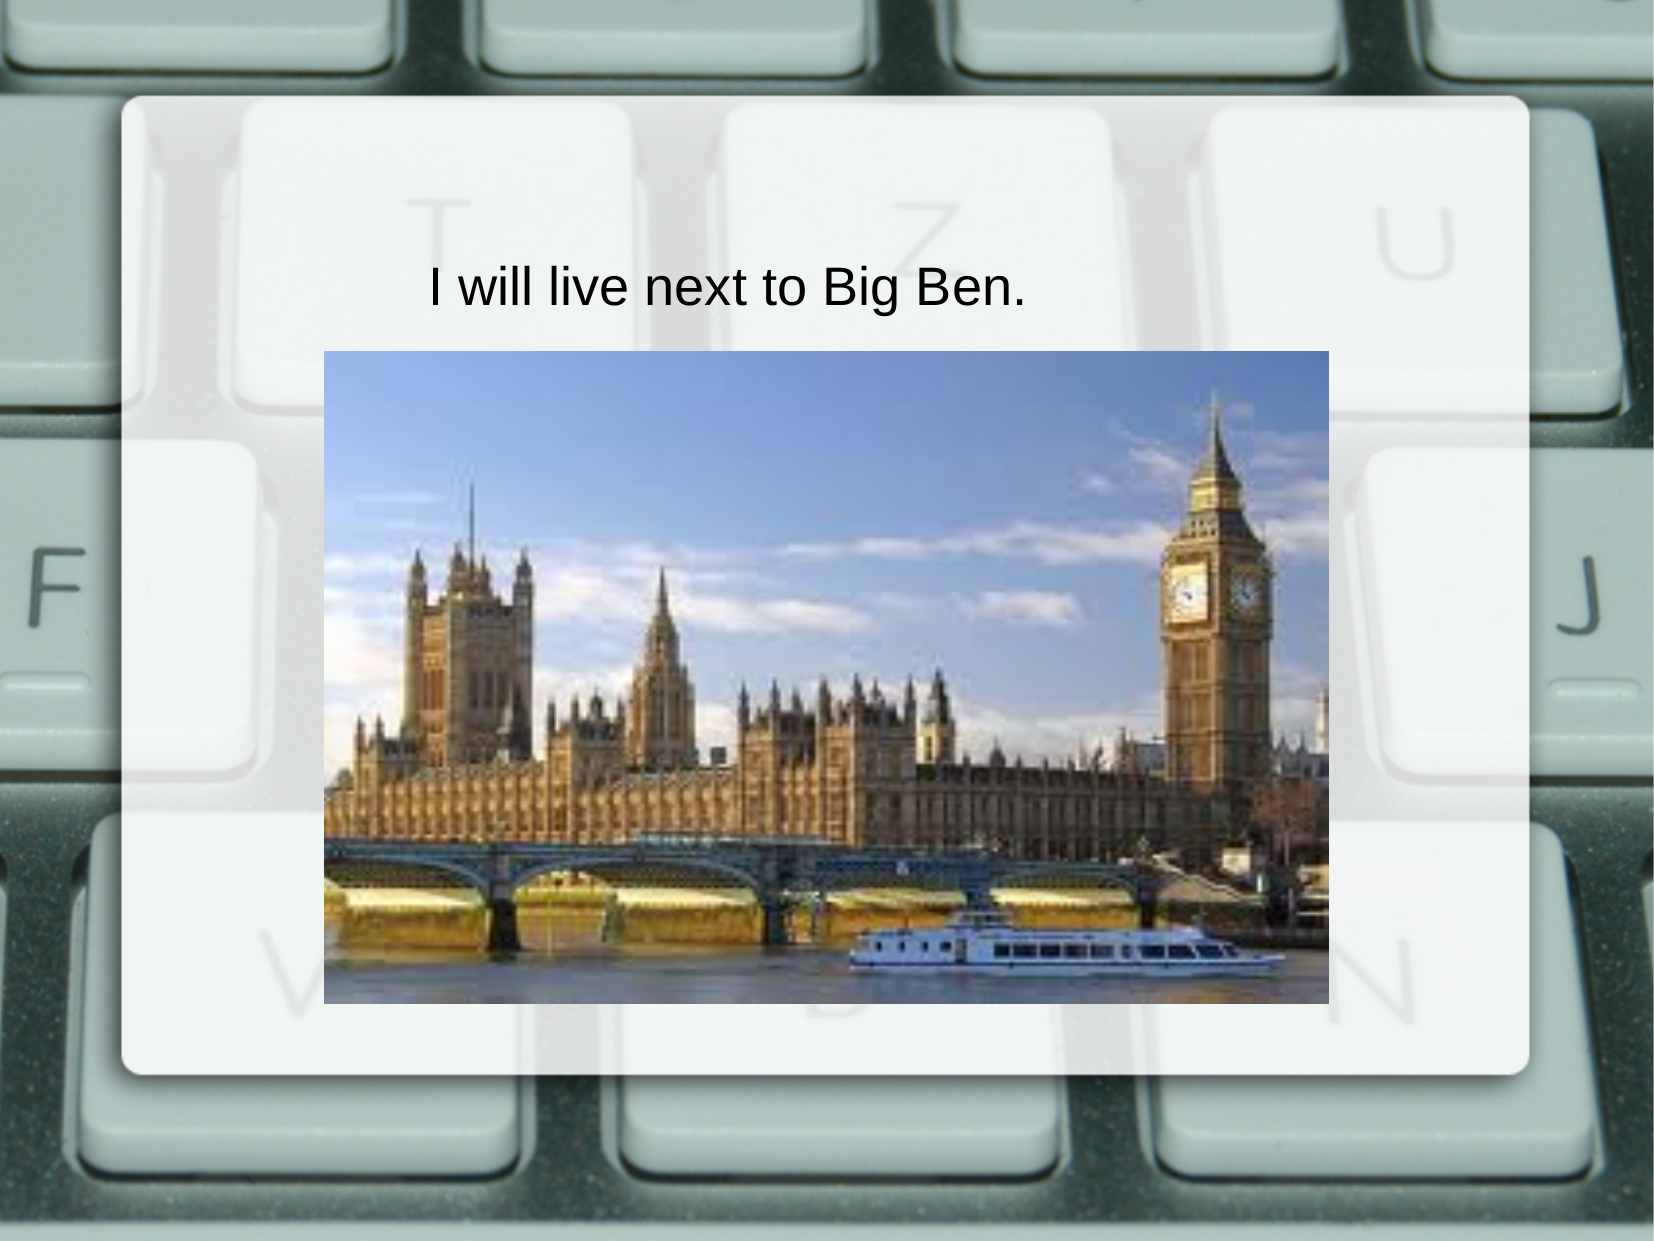

I will live next to Big Ben.